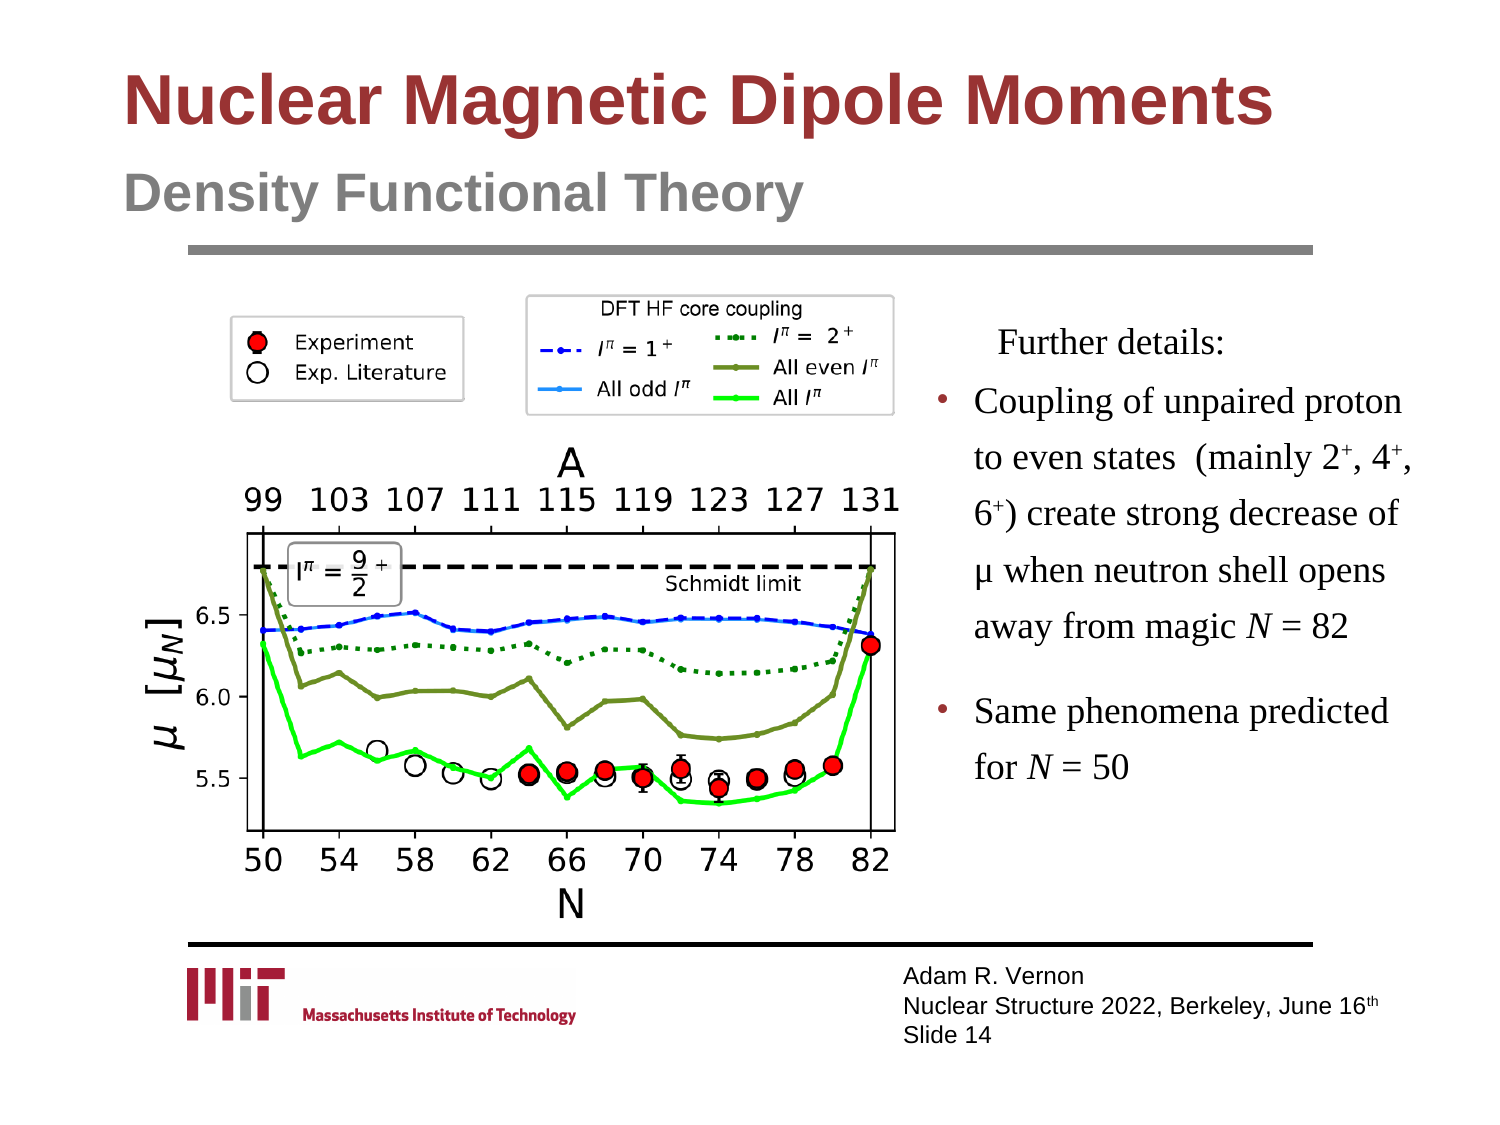

Nuclear Magnetic Dipole Moments
Density Functional Theory
Further details:
# Coupling of unpaired proton to even states (mainly 2+, 4+, 6+) create strong decrease of μ when neutron shell opens away from magic N = 82
Same phenomena predicted for N = 50
Adam R. Vernon
Nuclear Structure 2022, Berkeley, June 16th
Slide 14